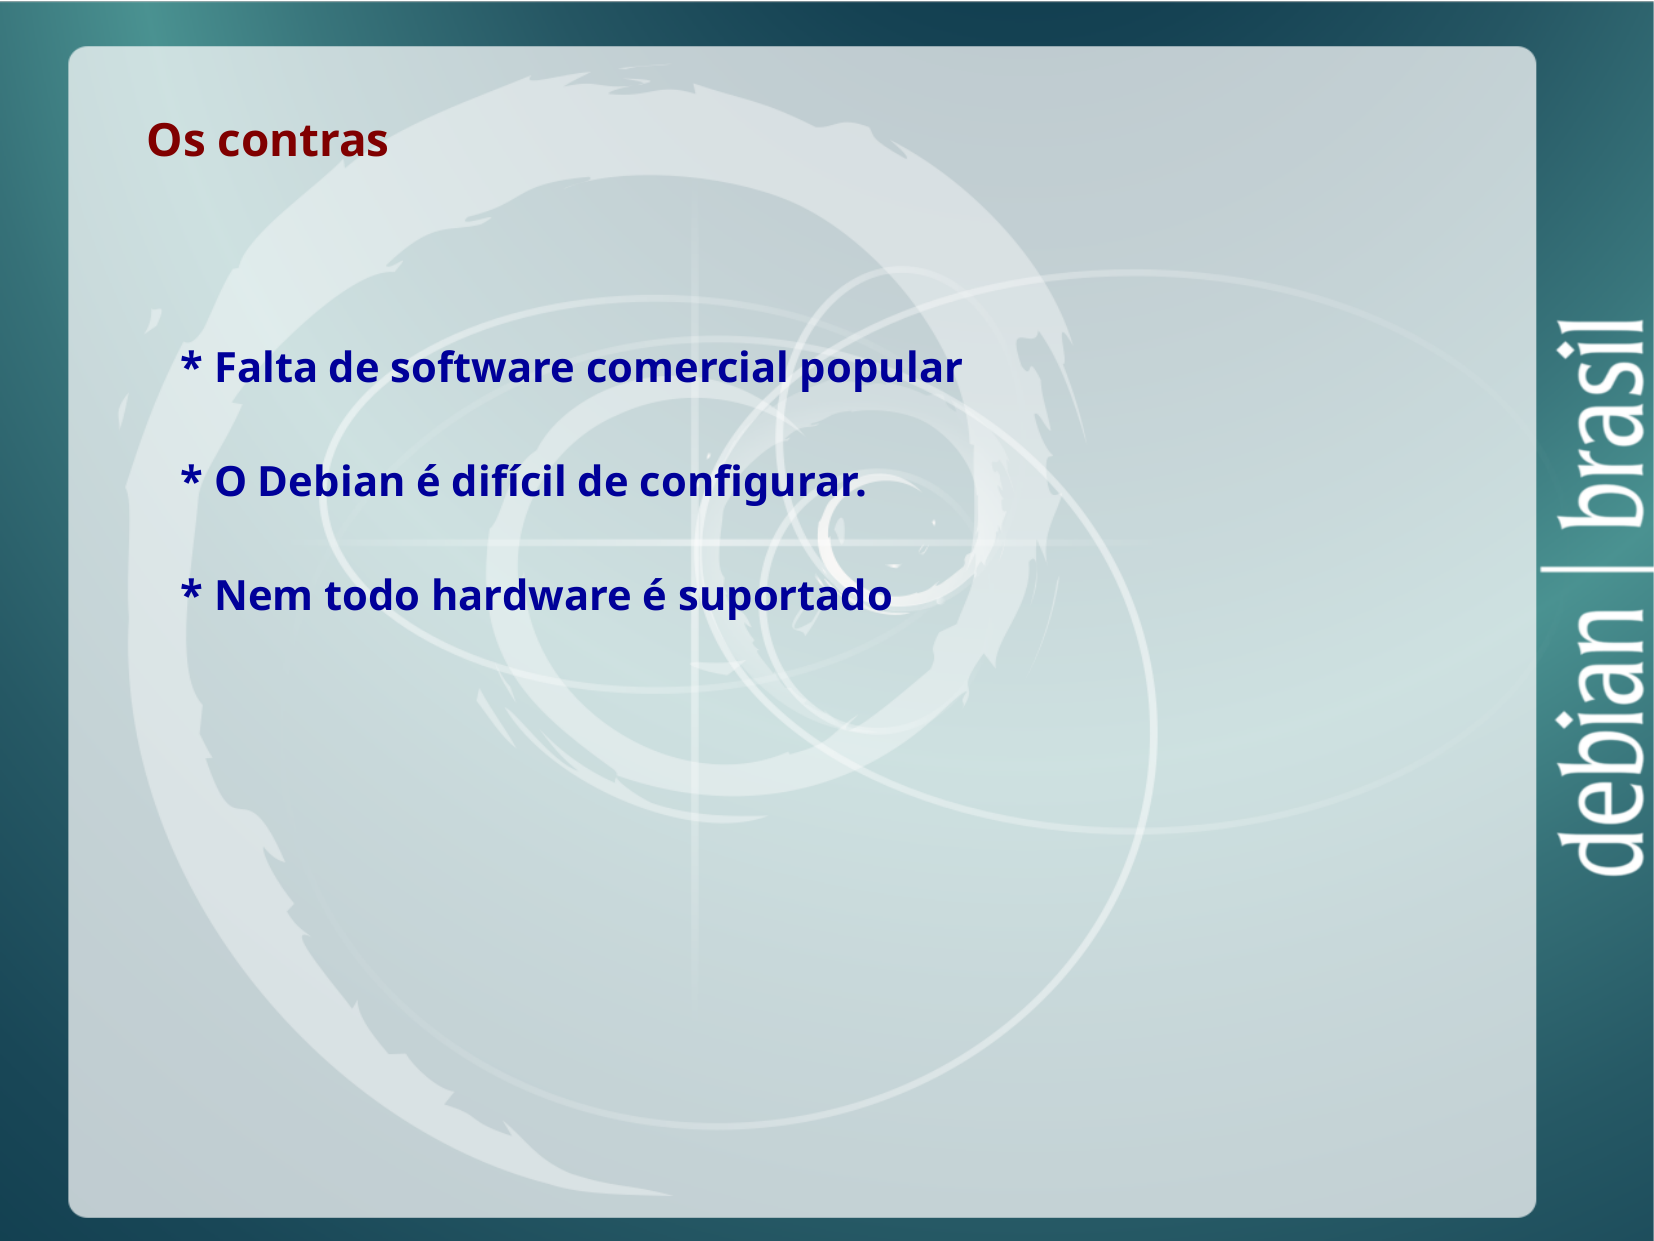

Os contras
* Falta de software comercial popular
* O Debian é difícil de configurar.
* Nem todo hardware é suportado